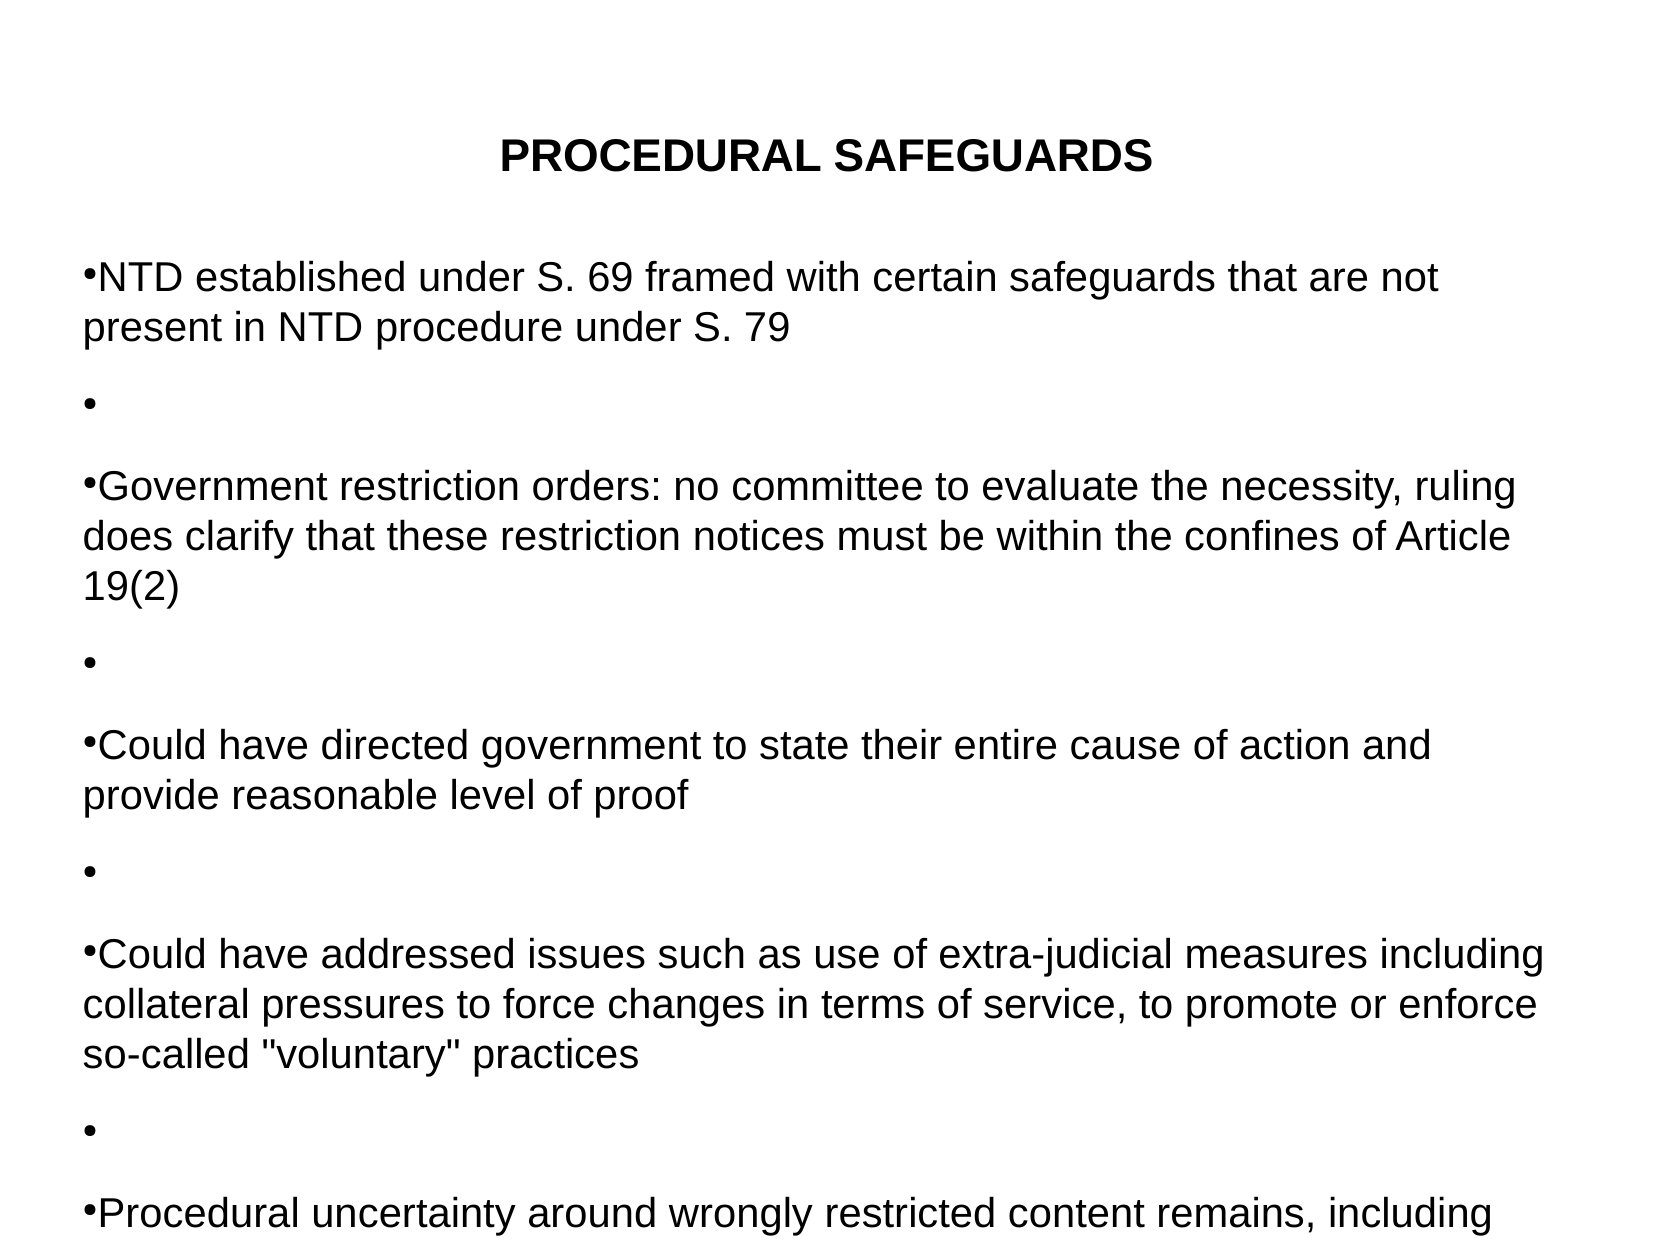

# PROCEDURAL SAFEGUARDS
NTD established under S. 69 framed with certain safeguards that are not present in NTD procedure under S. 79
Government restriction orders: no committee to evaluate the necessity, ruling does clarify that these restriction notices must be within the confines of Article 19(2)
Could have directed government to state their entire cause of action and provide reasonable level of proof
Could have addressed issues such as use of extra-judicial measures including collateral pressures to force changes in terms of service, to promote or enforce so-called "voluntary" practices
Procedural uncertainty around wrongly restricted content remains, including what limitations should be placed on the length, duration and geographical scope of the restriction